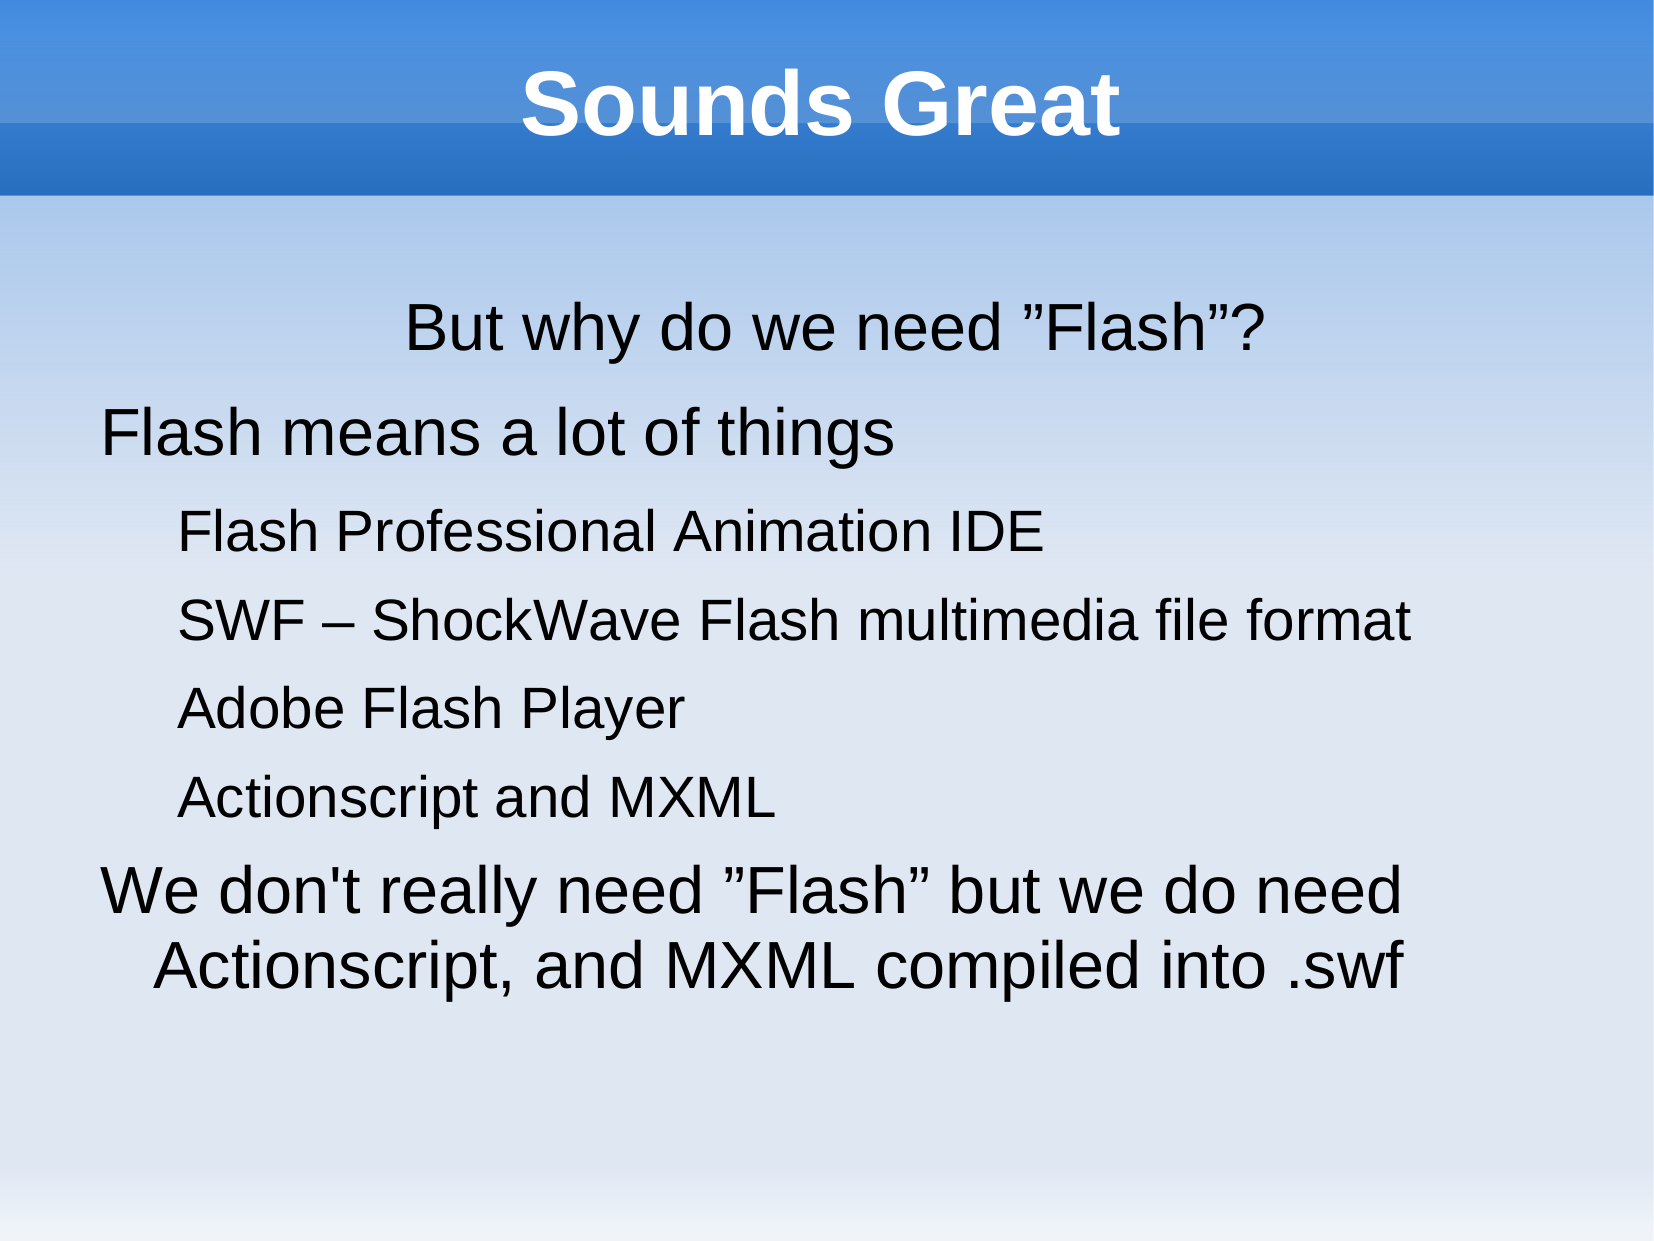

# Sounds Great
But why do we need ”Flash”?
Flash means a lot of things
Flash Professional Animation IDE
SWF – ShockWave Flash multimedia file format
Adobe Flash Player
Actionscript and MXML
We don't really need ”Flash” but we do need Actionscript, and MXML compiled into .swf